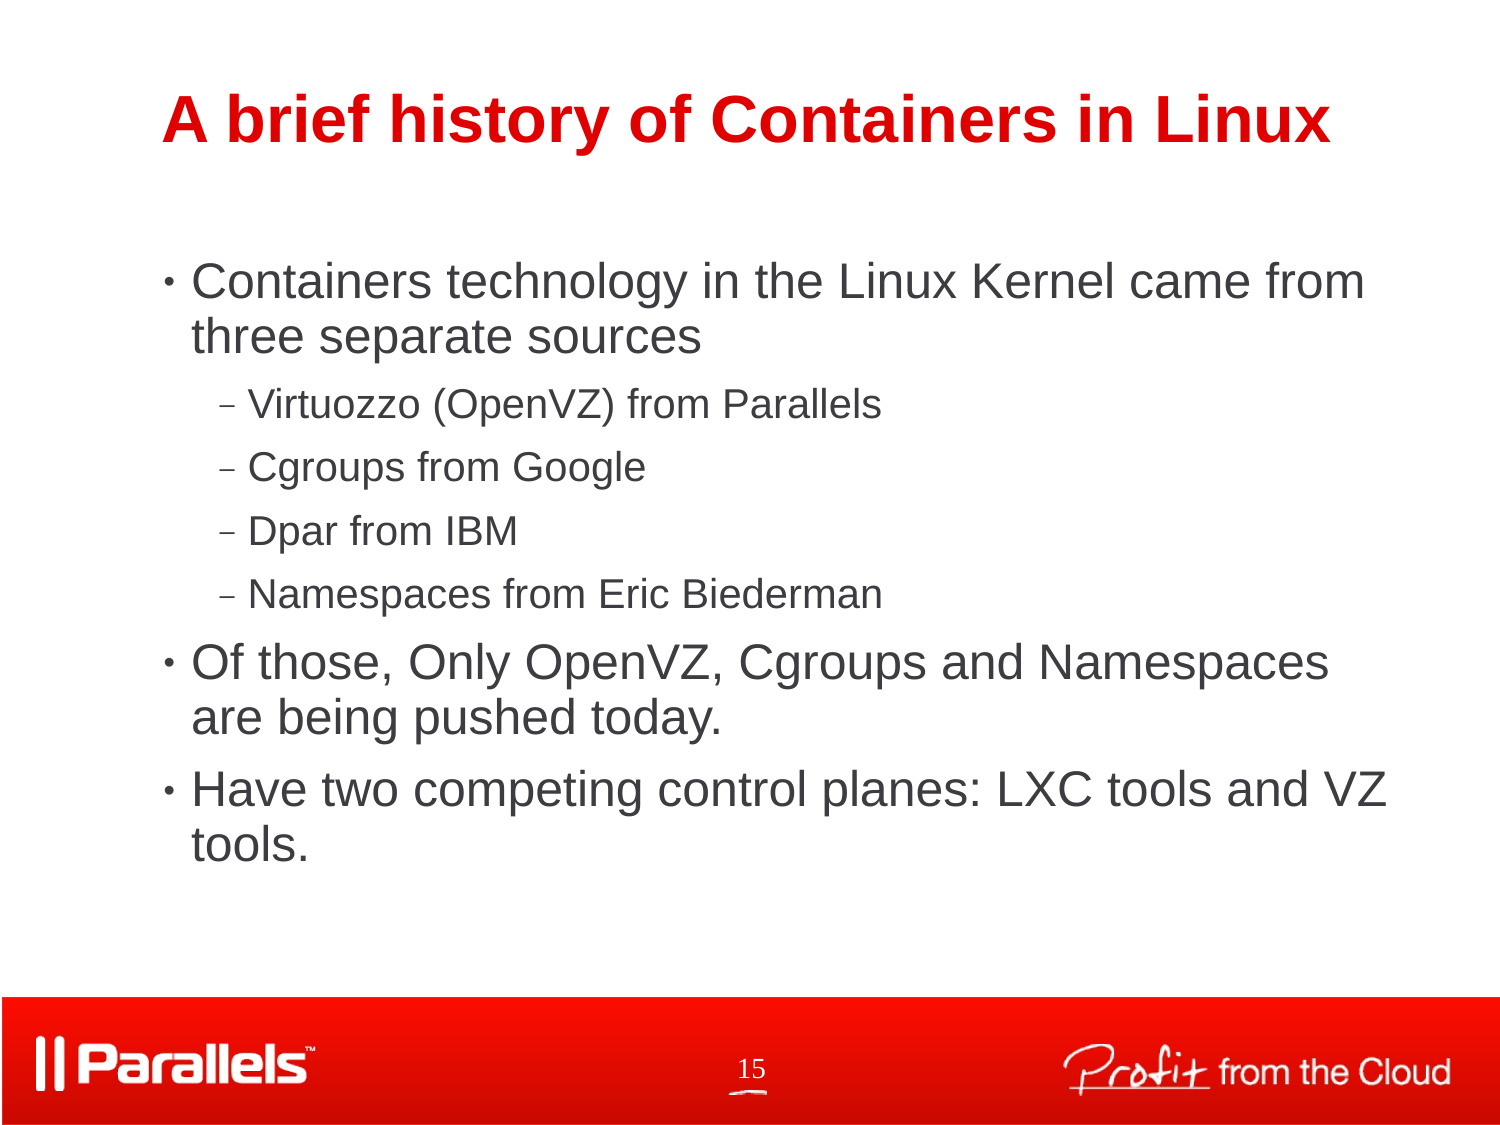

# A brief history of Containers in Linux
Containers technology in the Linux Kernel came from three separate sources
Virtuozzo (OpenVZ) from Parallels
Cgroups from Google
Dpar from IBM
Namespaces from Eric Biederman
Of those, Only OpenVZ, Cgroups and Namespaces are being pushed today.
Have two competing control planes: LXC tools and VZ tools.